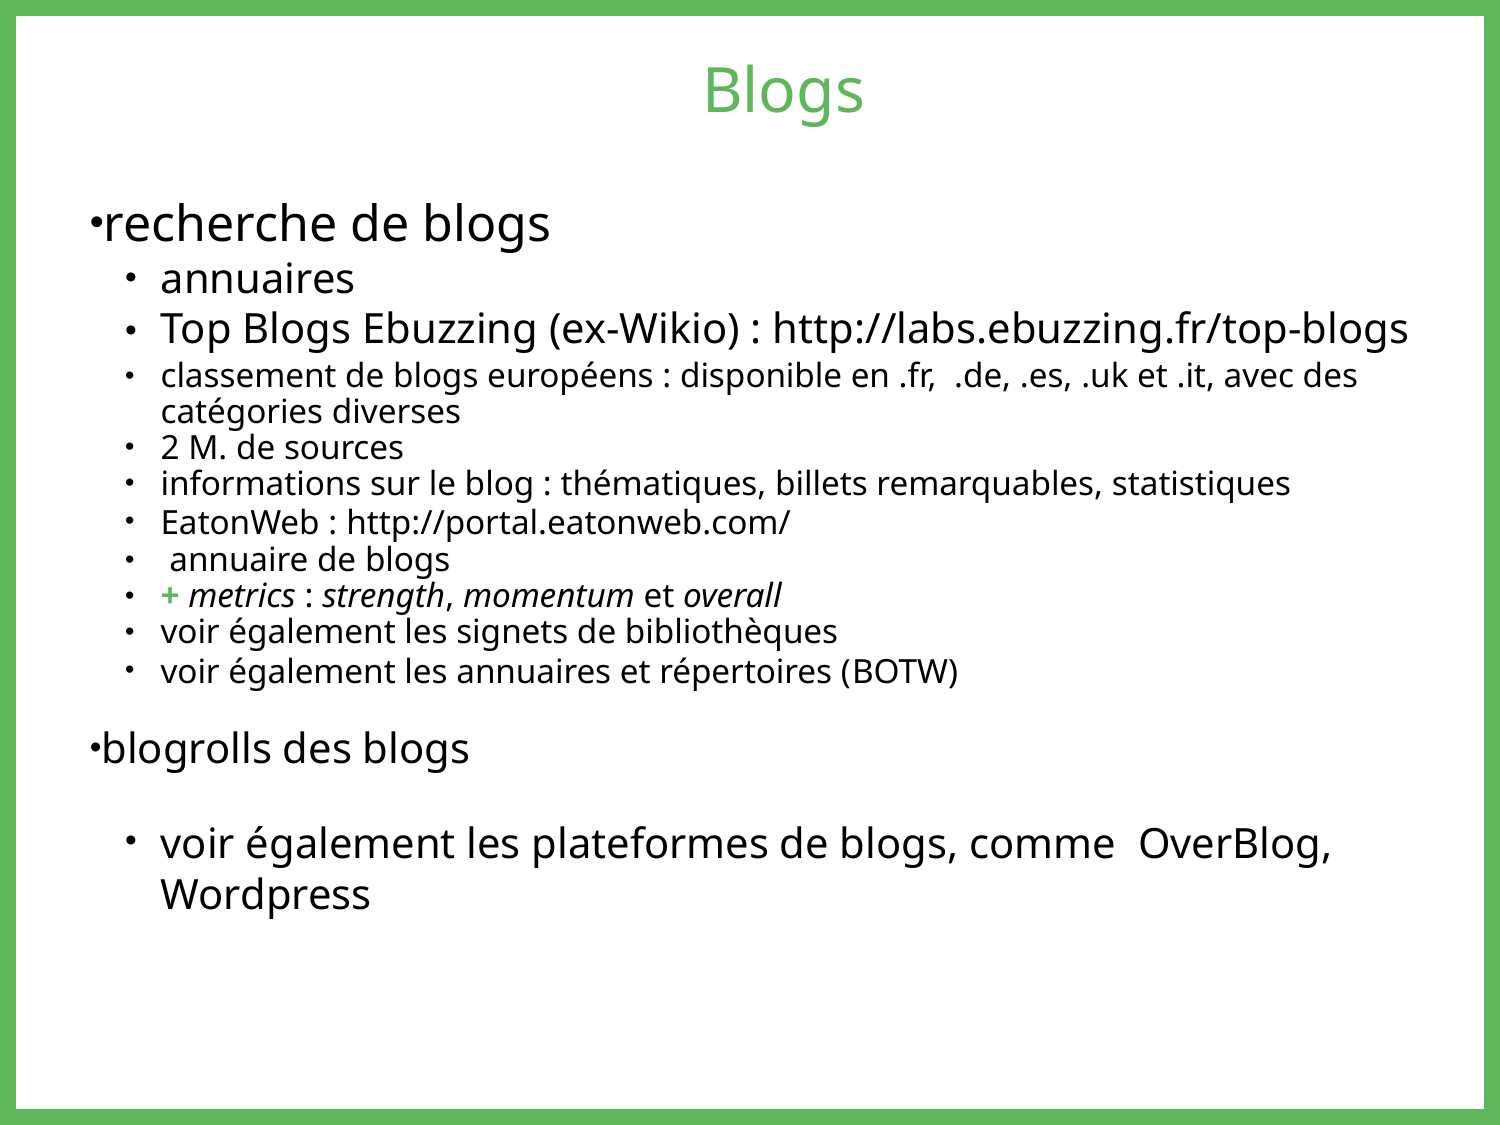

Blogs
recherche de blogs
annuaires
Top Blogs Ebuzzing (ex-Wikio) : http://labs.ebuzzing.fr/top-blogs
classement de blogs européens : disponible en .fr, .de, .es, .uk et .it, avec des catégories diverses
2 M. de sources
informations sur le blog : thématiques, billets remarquables, statistiques
EatonWeb : http://portal.eatonweb.com/
 annuaire de blogs
+ metrics : strength, momentum et overall
voir également les signets de bibliothèques
voir également les annuaires et répertoires (BOTW)
blogrolls des blogs
voir également les plateformes de blogs, comme OverBlog, Wordpress